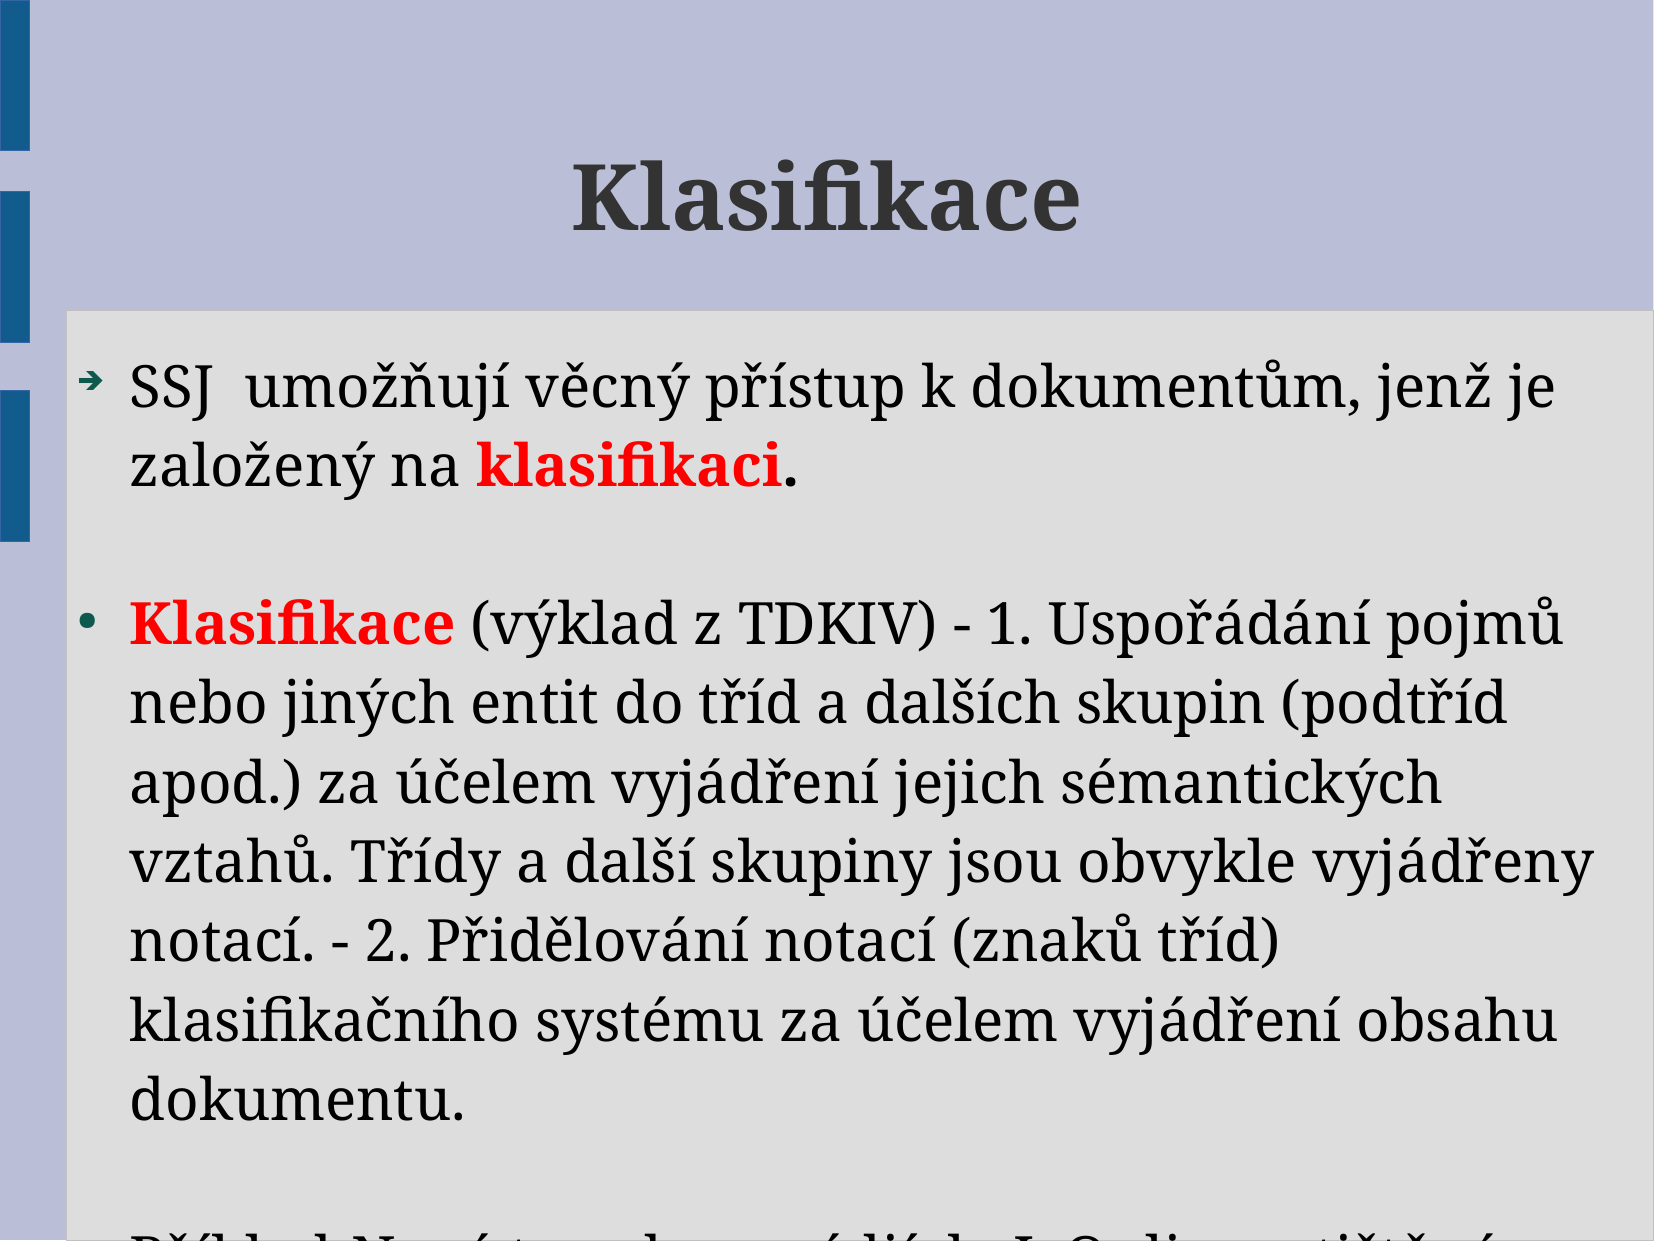

# Klasifikace
SSJ umožňují věcný přístup k dokumentům, jenž je založený na klasifikaci.
Klasifikace (výklad z TDKIV) - 1. Uspořádání pojmů nebo jiných entit do tříd a dalších skupin (podtříd apod.) za účelem vyjádření jejich sémantických vztahů. Třídy a další skupiny jsou obvykle vyjádřeny notací. - 2. Přidělování notací (znaků tříd) klasifikačního systému za účelem vyjádření obsahu dokumentu.
Příklad 	Nové trendy v médiích. I, Online a tištěná média
signatura 316.774-NOVÉ1-1
http://knihovna.phil.muni.cz/poprve-v-knihovne/rozdeleni-signatur-patrech/